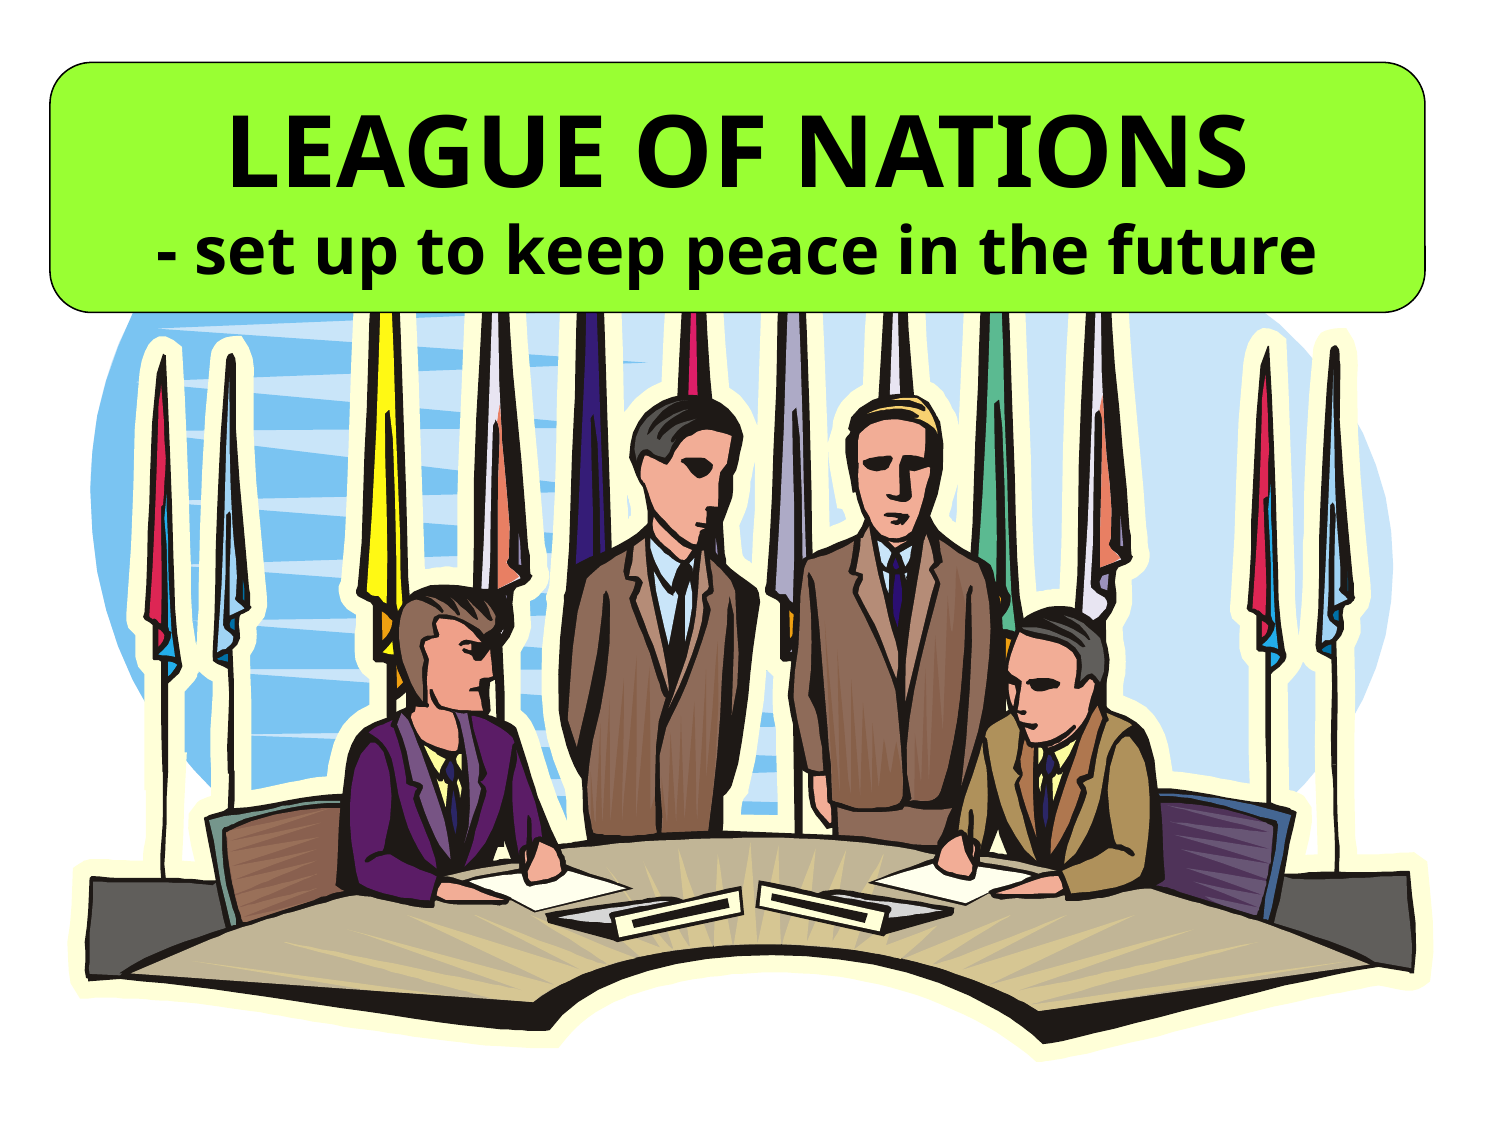

LEAGUE OF NATIONS
- set up to keep peace in the future